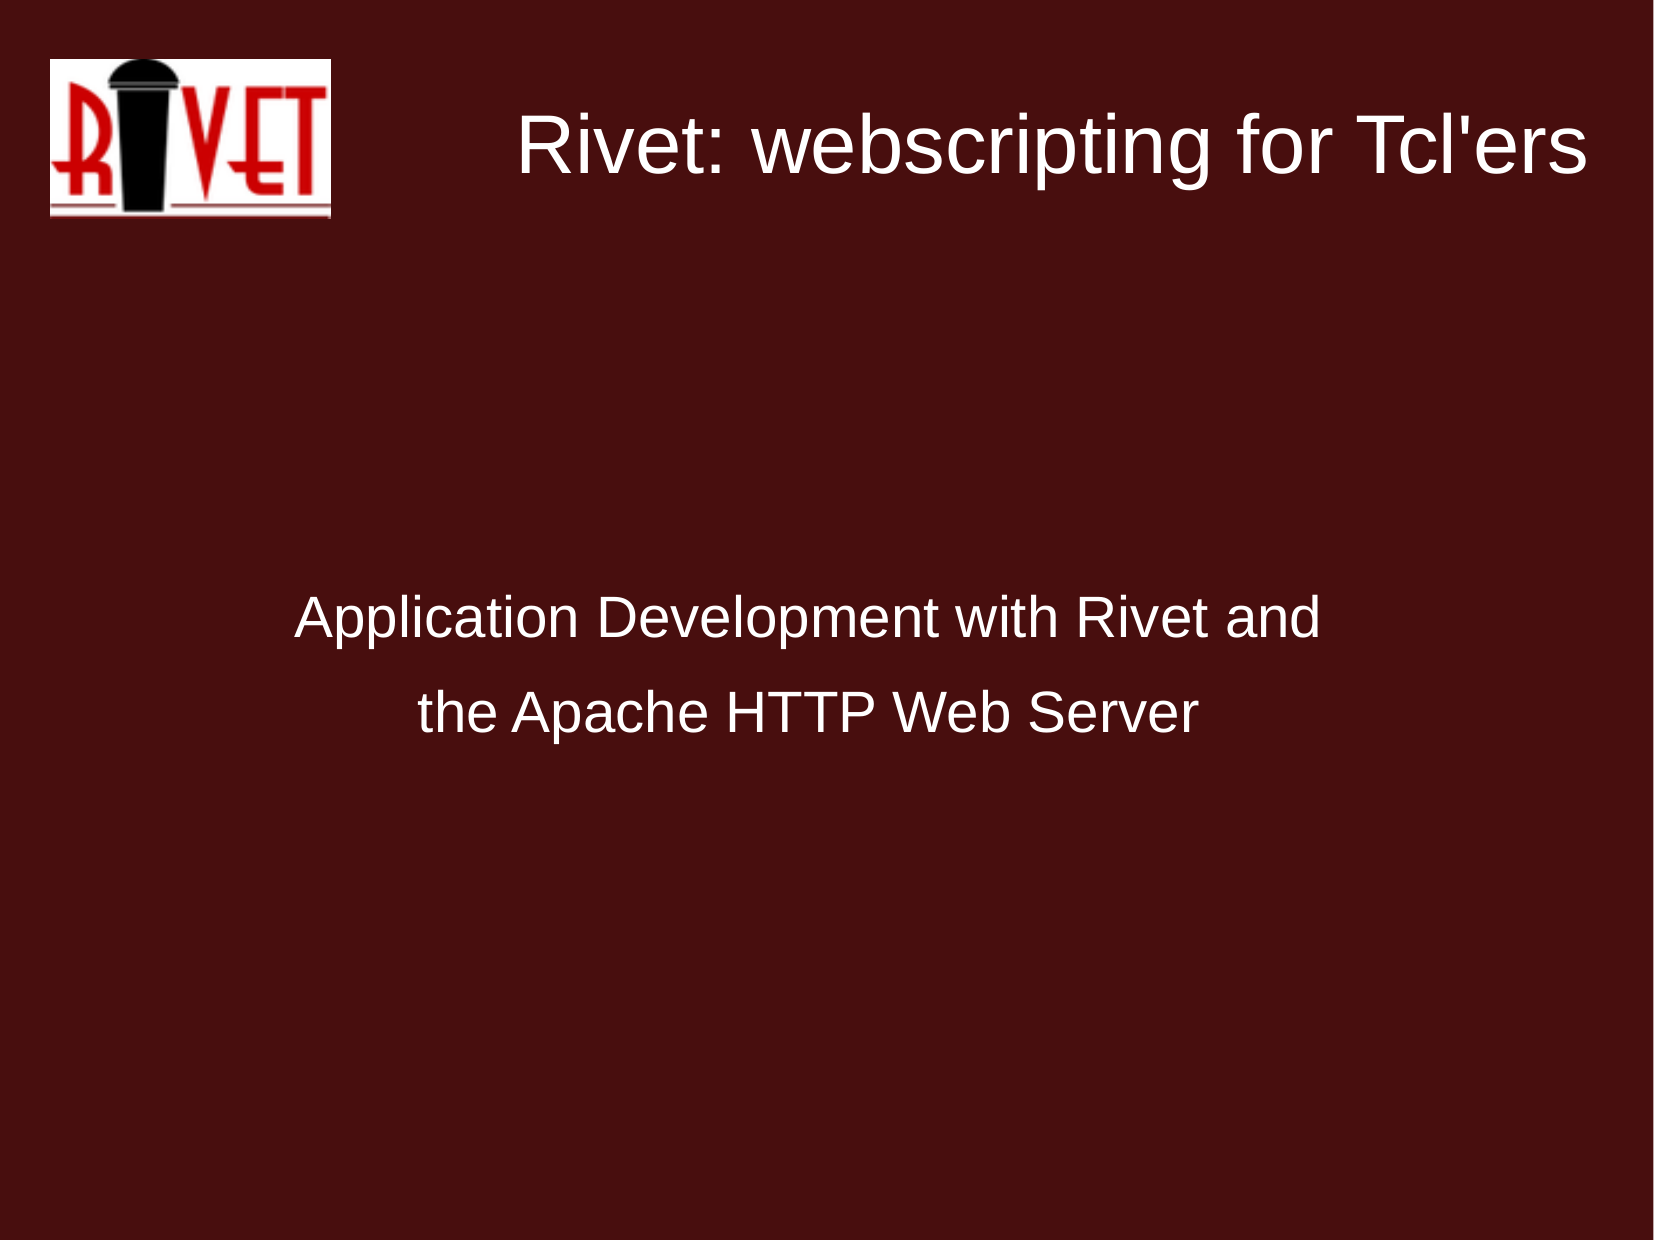

# Rivet: webscripting for Tcl'ers
Application Development with Rivet and
the Apache HTTP Web Server